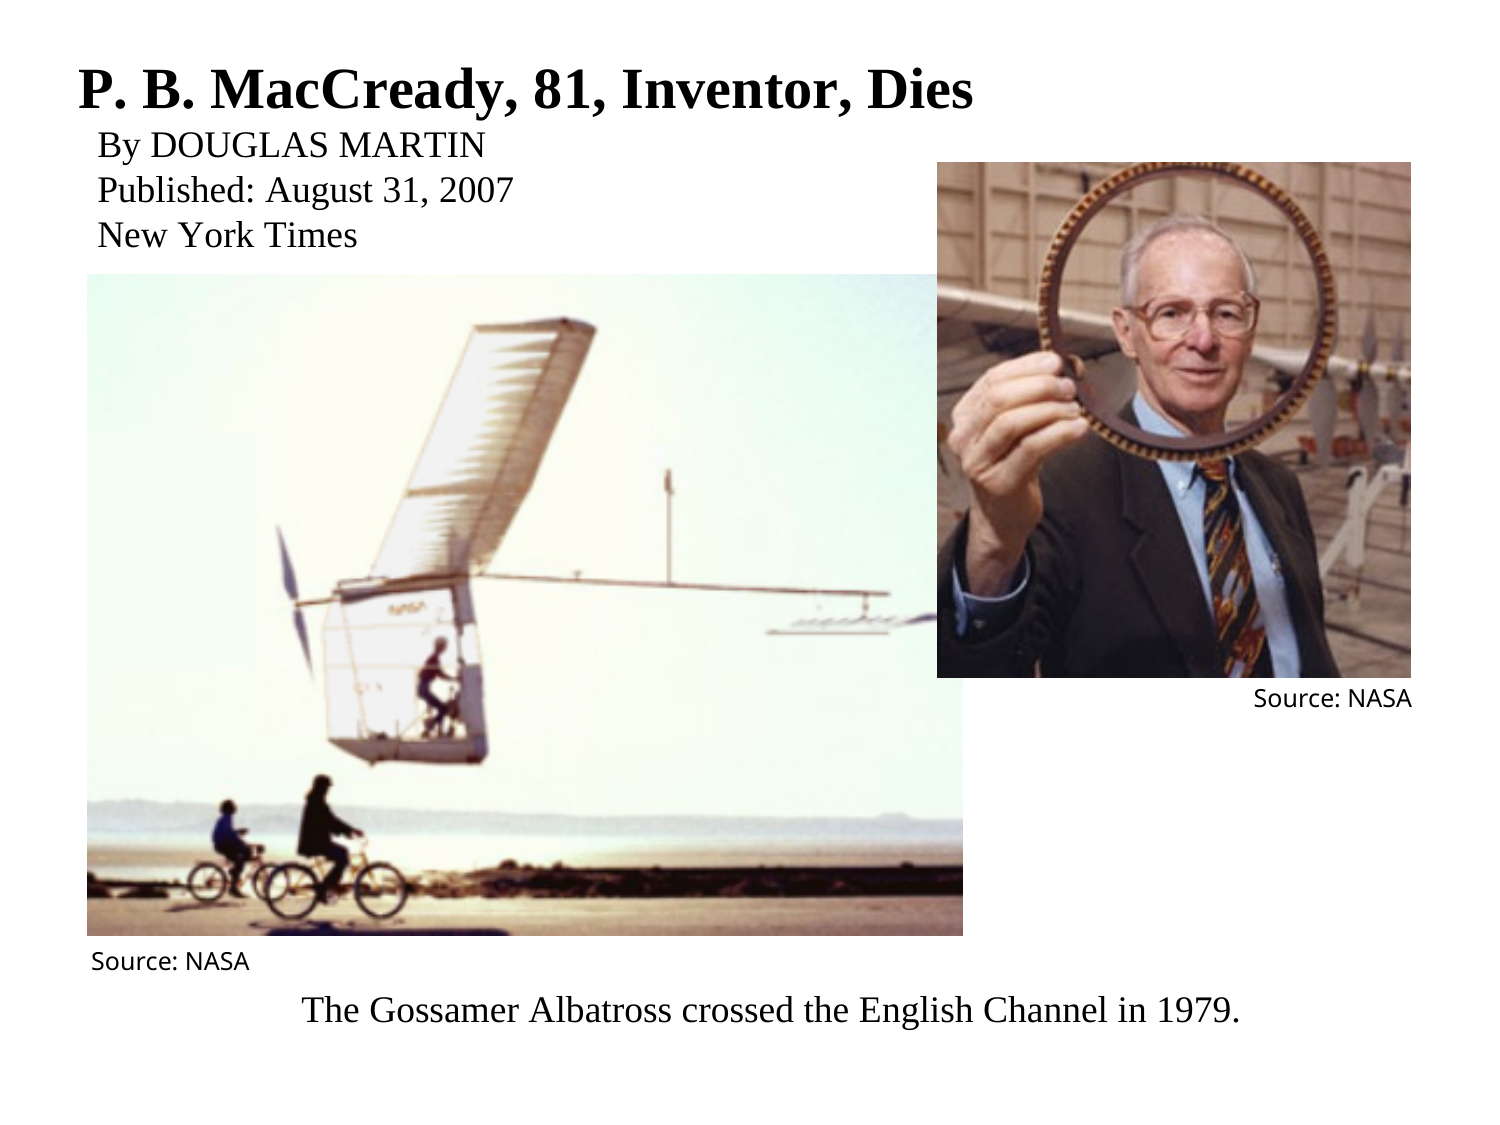

P. B. MacCready, 81, Inventor, Dies
 By DOUGLAS MARTIN
 Published: August 31, 2007
 New York Times
Source: NASA
Source: NASA
The Gossamer Albatross crossed the English Channel in 1979.